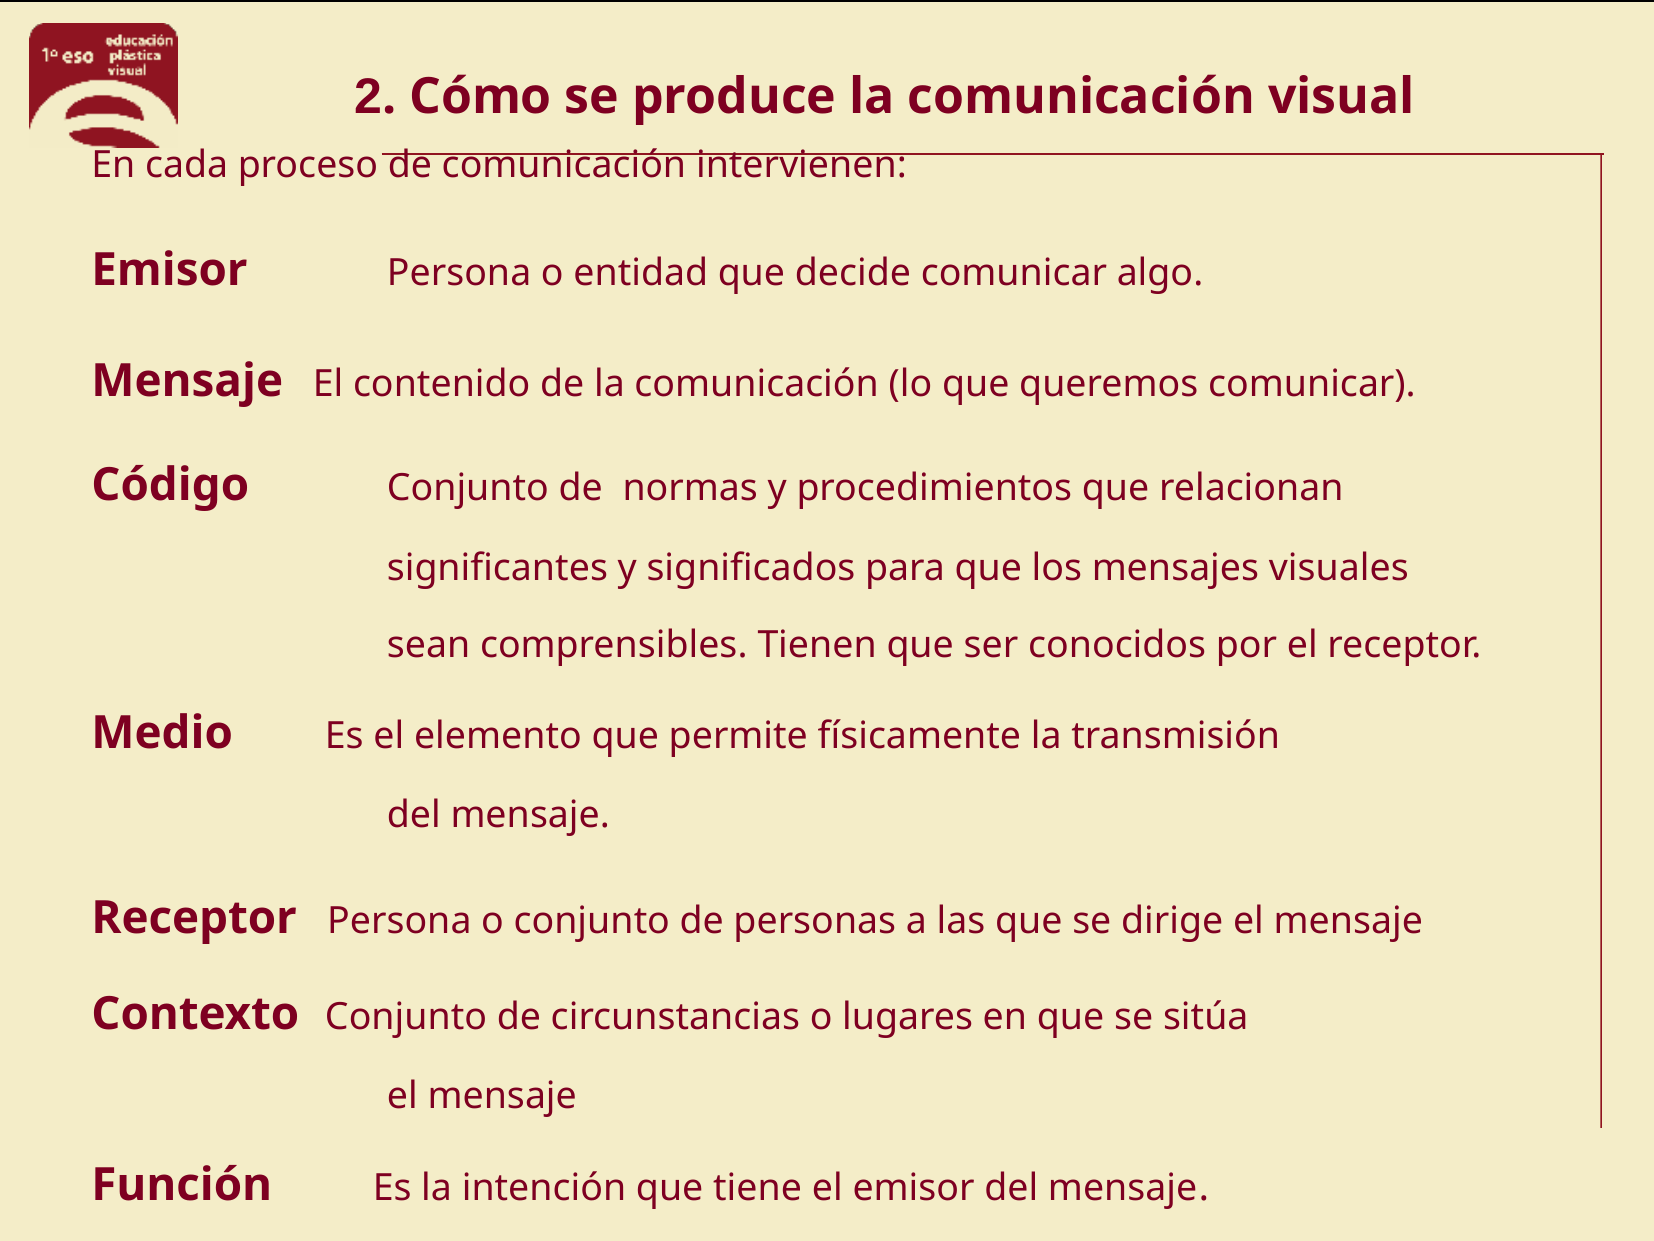

2. Cómo se produce la comunicación visual
	En cada proceso de comunicación intervienen:
	Emisor		Persona o entidad que decide comunicar algo.
	Mensaje 	El contenido de la comunicación (lo que queremos comunicar).
	Código		Conjunto de normas y procedimientos que relacionan
					significantes y significados para que los mensajes visuales
					sean comprensibles. Tienen que ser conocidos por el receptor.
	Medio		 Es el elemento que permite físicamente la transmisión
					del mensaje.
	Receptor	 Persona o conjunto de personas a las que se dirige el mensaje
	Contexto 	 Conjunto de circunstancias o lugares en que se sitúa
					el mensaje
	Función	 Es la intención que tiene el emisor del mensaje.
#